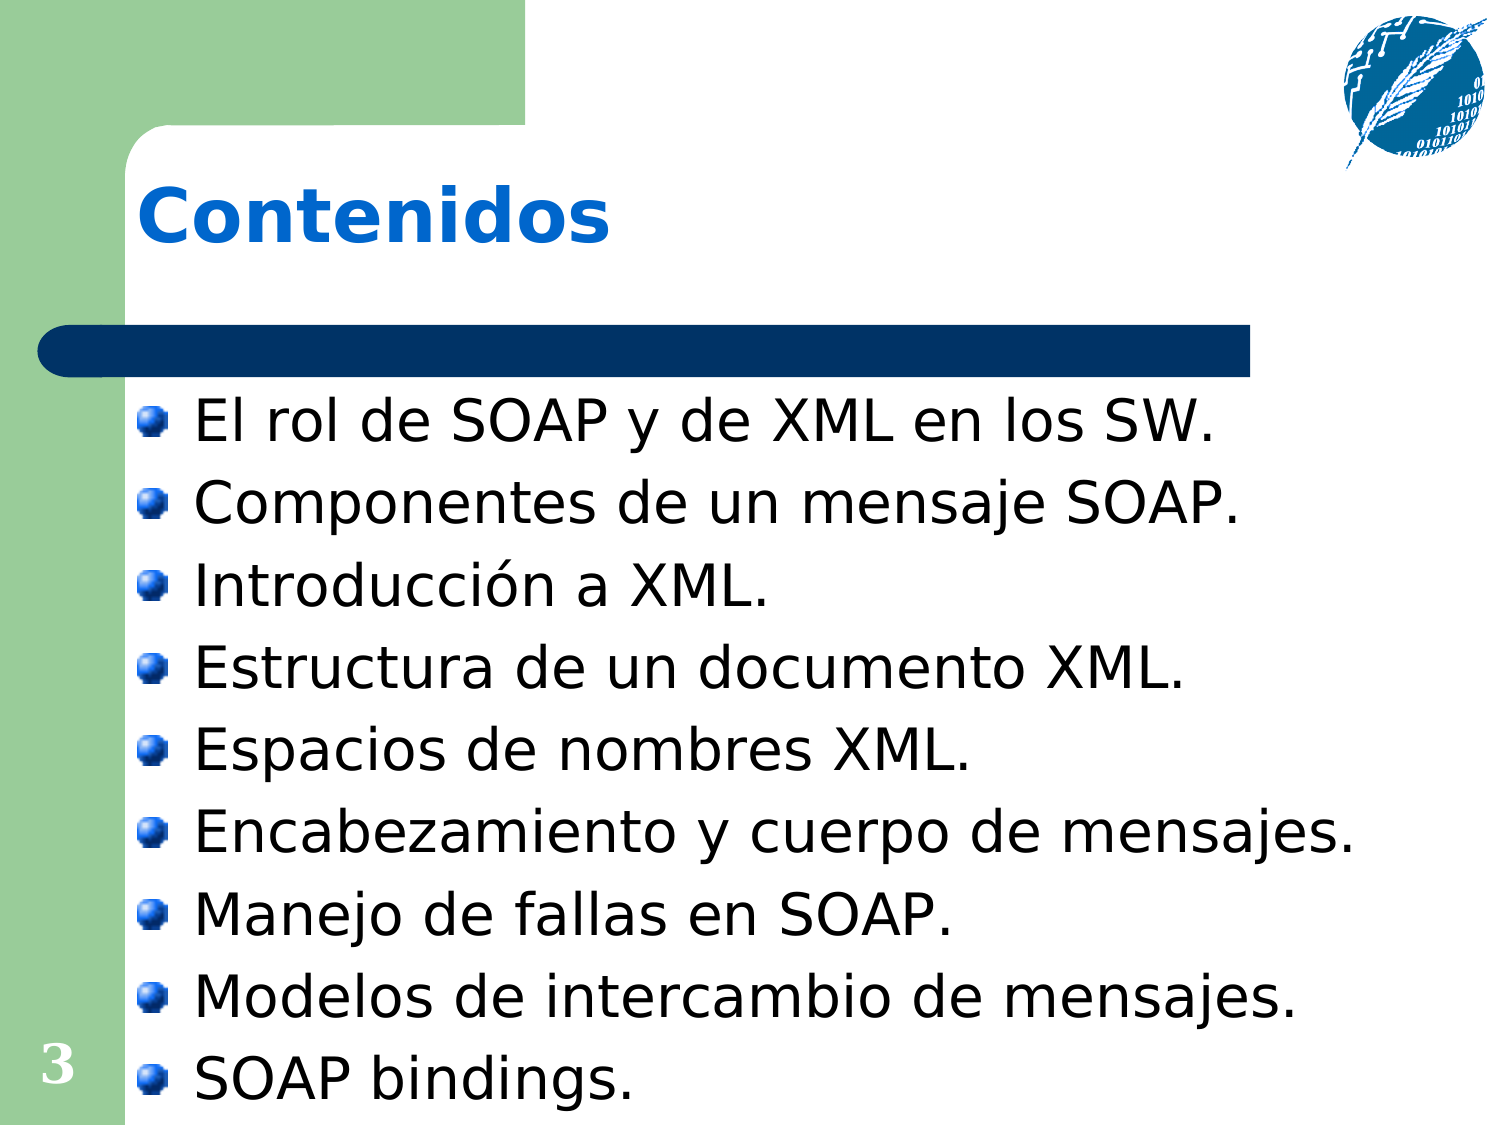

# Contenidos
El rol de SOAP y de XML en los SW.
Componentes de un mensaje SOAP.
Introducción a XML.
Estructura de un documento XML.
Espacios de nombres XML.
Encabezamiento y cuerpo de mensajes.
Manejo de fallas en SOAP.
Modelos de intercambio de mensajes.
SOAP bindings.
3